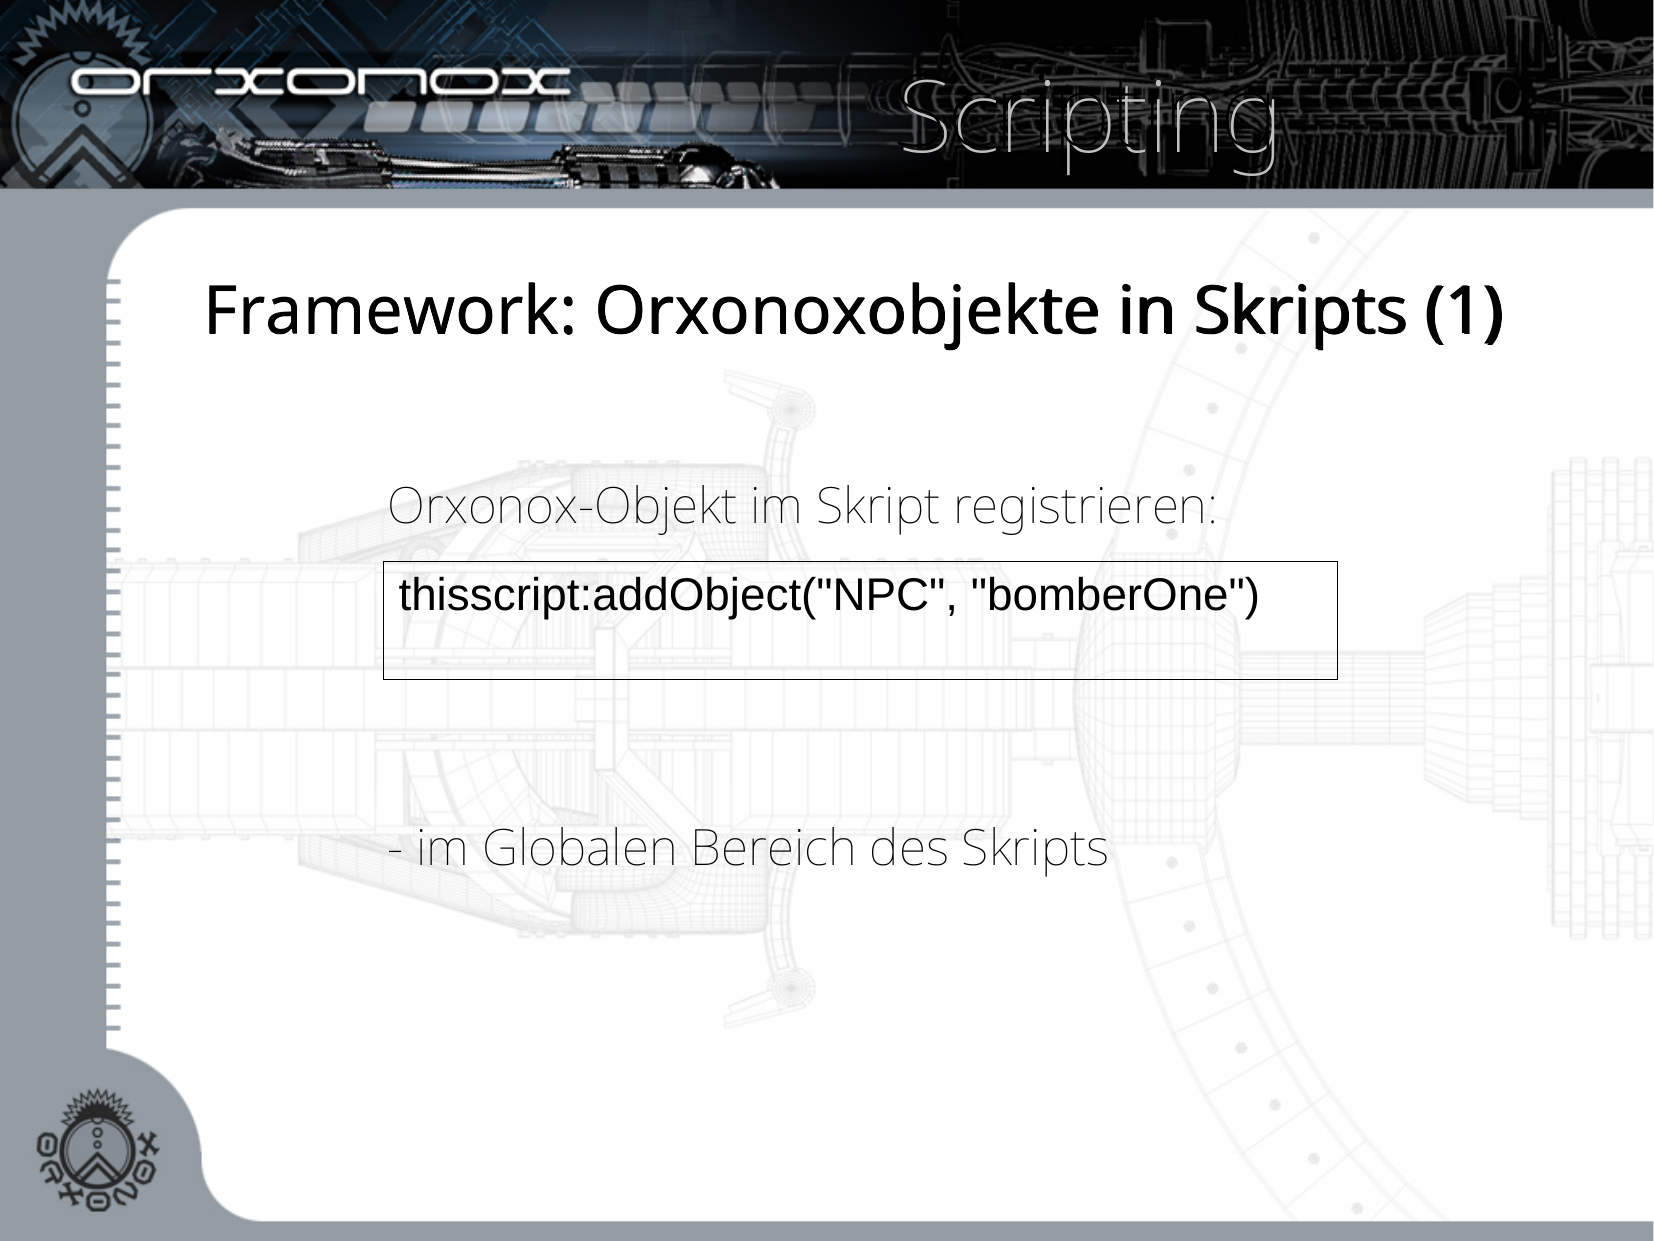

Scripting
Framework: Orxonoxobjekte in Skripts (1)
Orxonox-Objekt im Skript registrieren:
- im Globalen Bereich des Skripts
thisscript:addObject("NPC", "bomberOne")